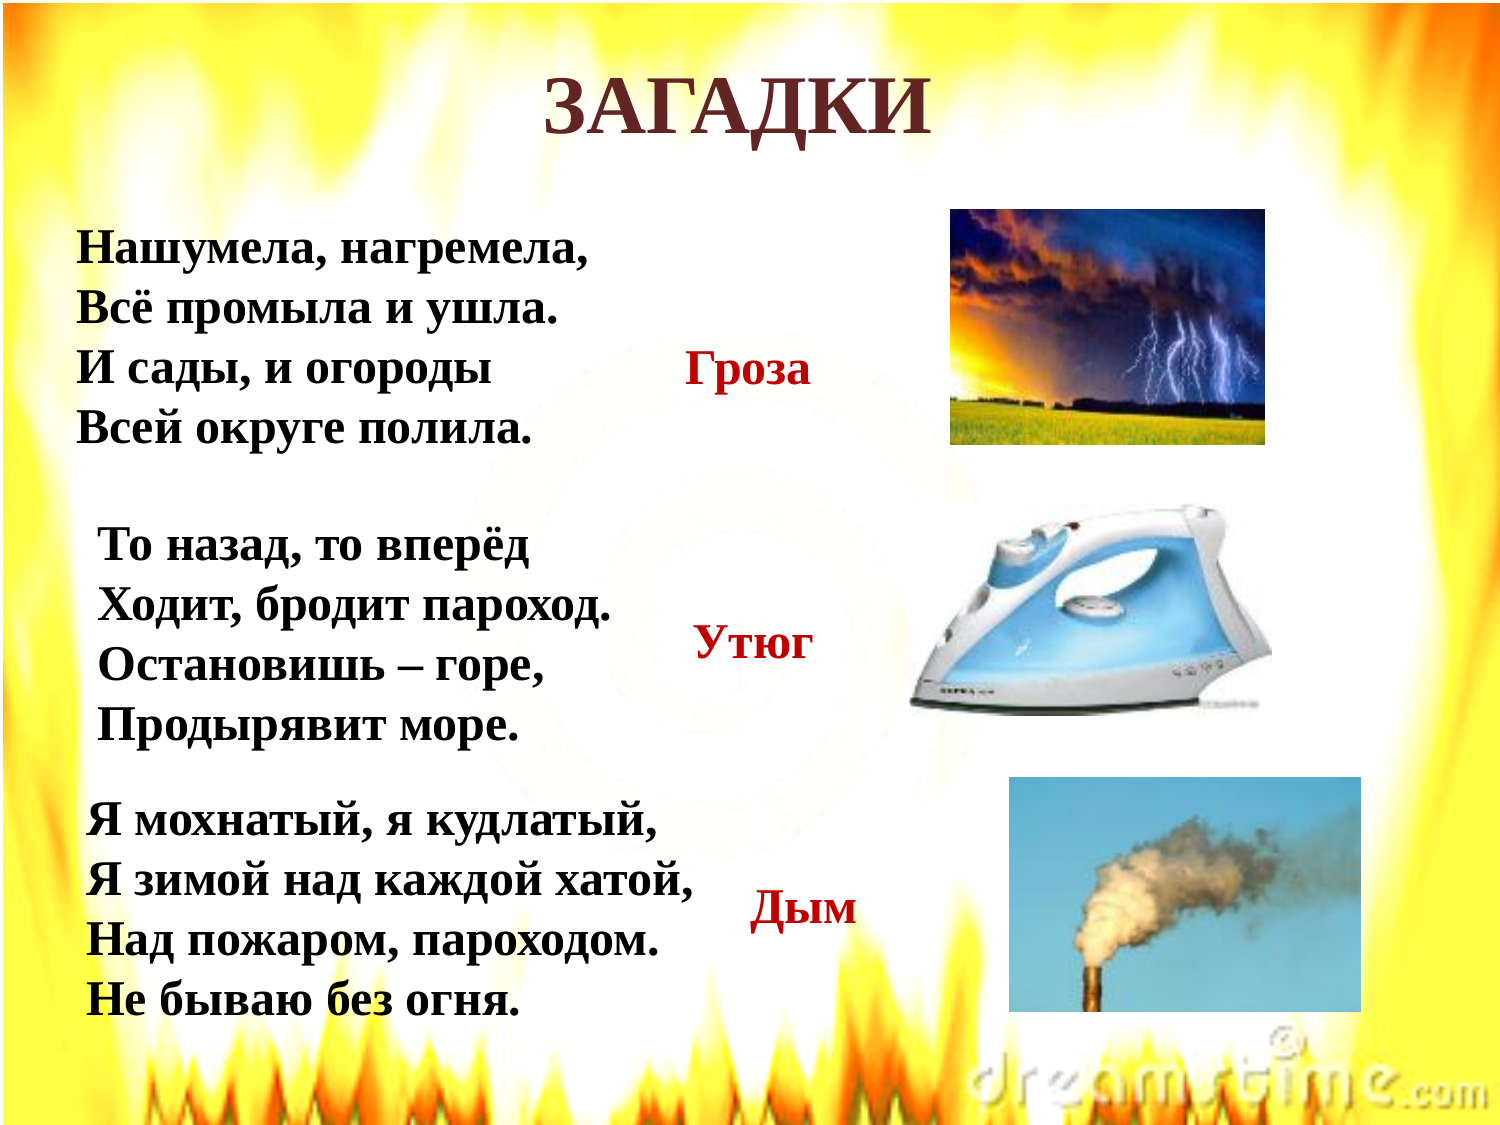

ЗАГАДКИ
Нашумела, нагремела,
Всё промыла и ушла.
И сады, и огороды
Всей округе полила.
Гроза
То назад, то вперёд
Ходит, бродит пароход.
Остановишь – горе,
Продырявит море.
Утюг
Я мохнатый, я кудлатый,
Я зимой над каждой хатой,
Над пожаром, пароходом.
Не бываю без огня.
Дым